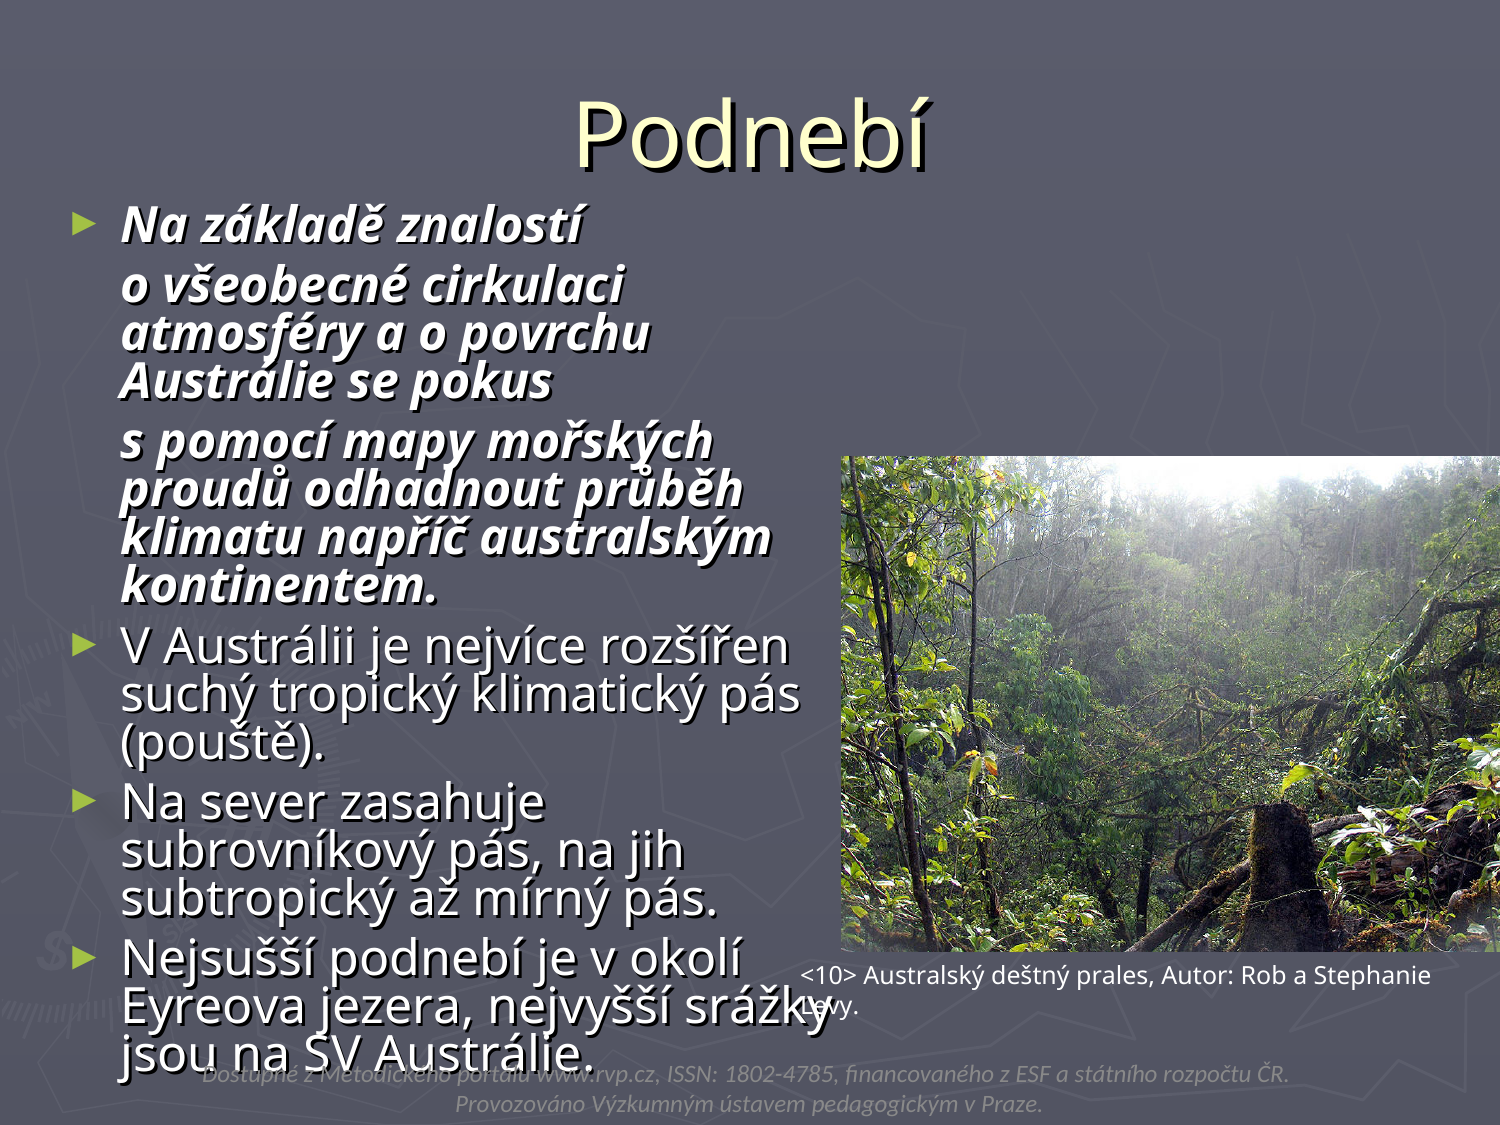

# Podnebí
Na základě znalostí
	o všeobecné cirkulaci atmosféry a o povrchu Austrálie se pokus
	s pomocí mapy mořských proudů odhadnout průběh klimatu napříč australským kontinentem.
V Austrálii je nejvíce rozšířen suchý tropický klimatický pás (pouště).
Na sever zasahuje subrovníkový pás, na jih subtropický až mírný pás.
Nejsušší podnebí je v okolí Eyreova jezera, nejvyšší srážky jsou na SV Austrálie.
<10> Australský deštný prales, Autor: Rob a Stephanie Levy.
Dostupné z Metodického portálu www.rvp.cz, ISSN: 1802-4785, financovaného z ESF a státního rozpočtu ČR.
Provozováno Výzkumným ústavem pedagogickým v Praze.